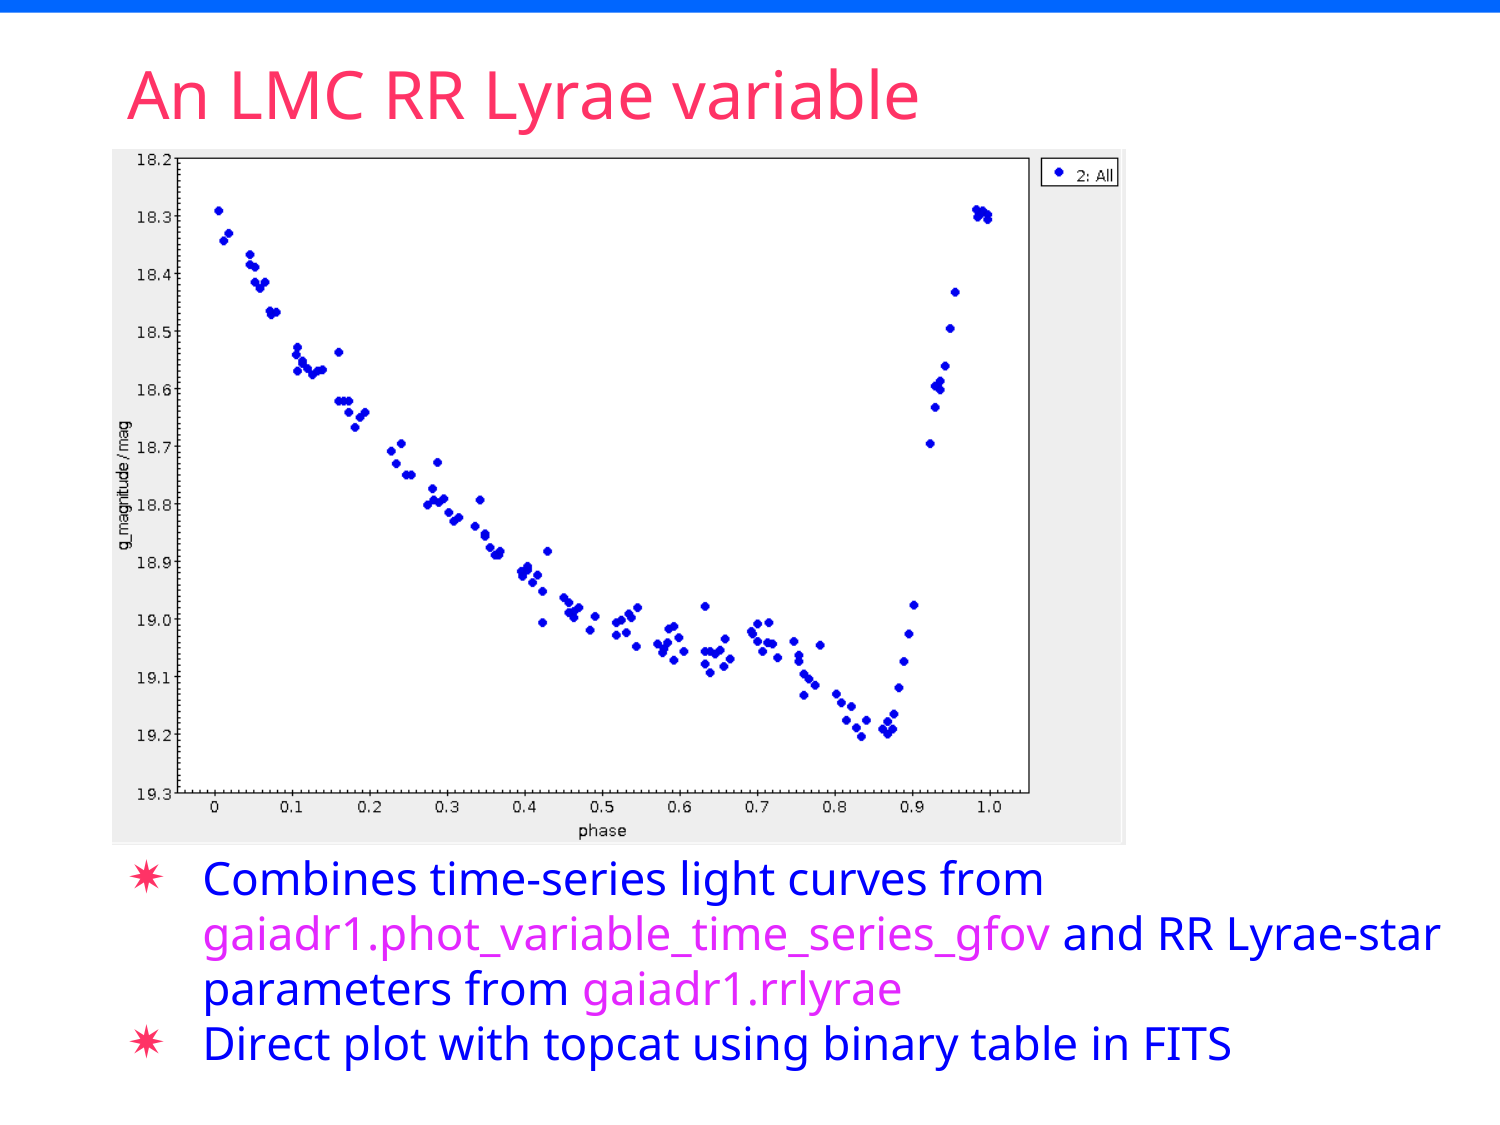

An LMC RR Lyrae variable
Combines time-series light curves from gaiadr1.phot_variable_time_series_gfov and RR Lyrae-star parameters from gaiadr1.rrlyrae
Direct plot with topcat using binary table in FITS
55